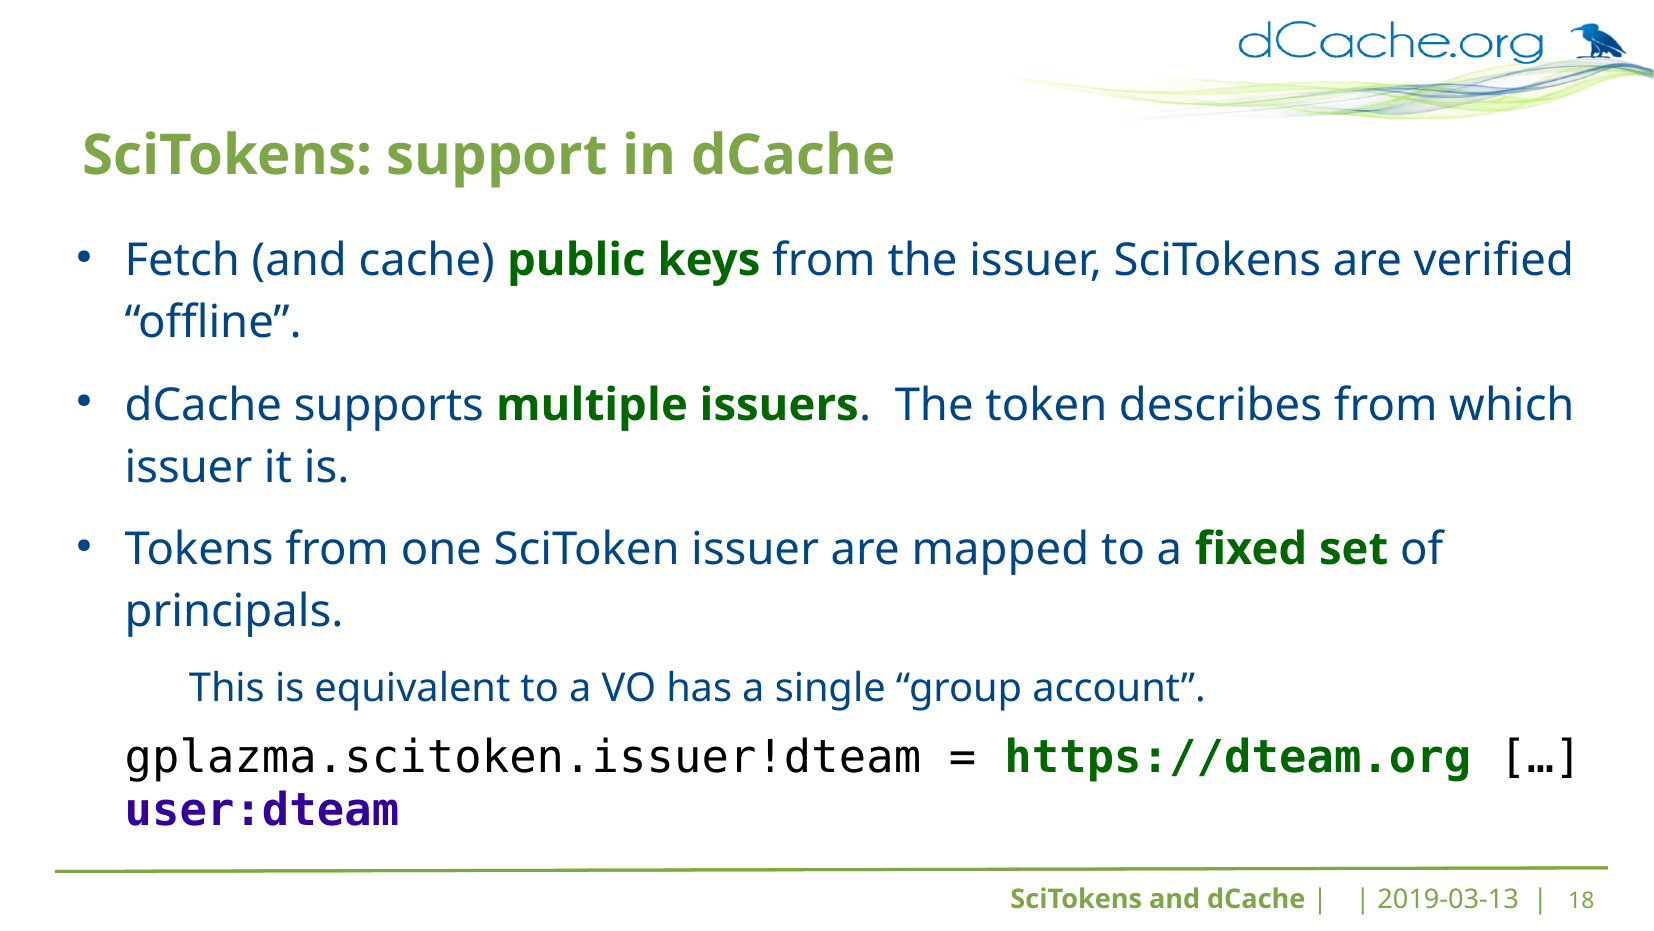

# SciTokens: support in dCache
Fetch (and cache) public keys from the issuer, SciTokens are verified “offline”.
dCache supports multiple issuers. The token describes from which issuer it is.
Tokens from one SciToken issuer are mapped to a fixed set of principals.
This is equivalent to a VO has a single “group account”.
gplazma.scitoken.issuer!dteam = https://dteam.org […] user:dteam